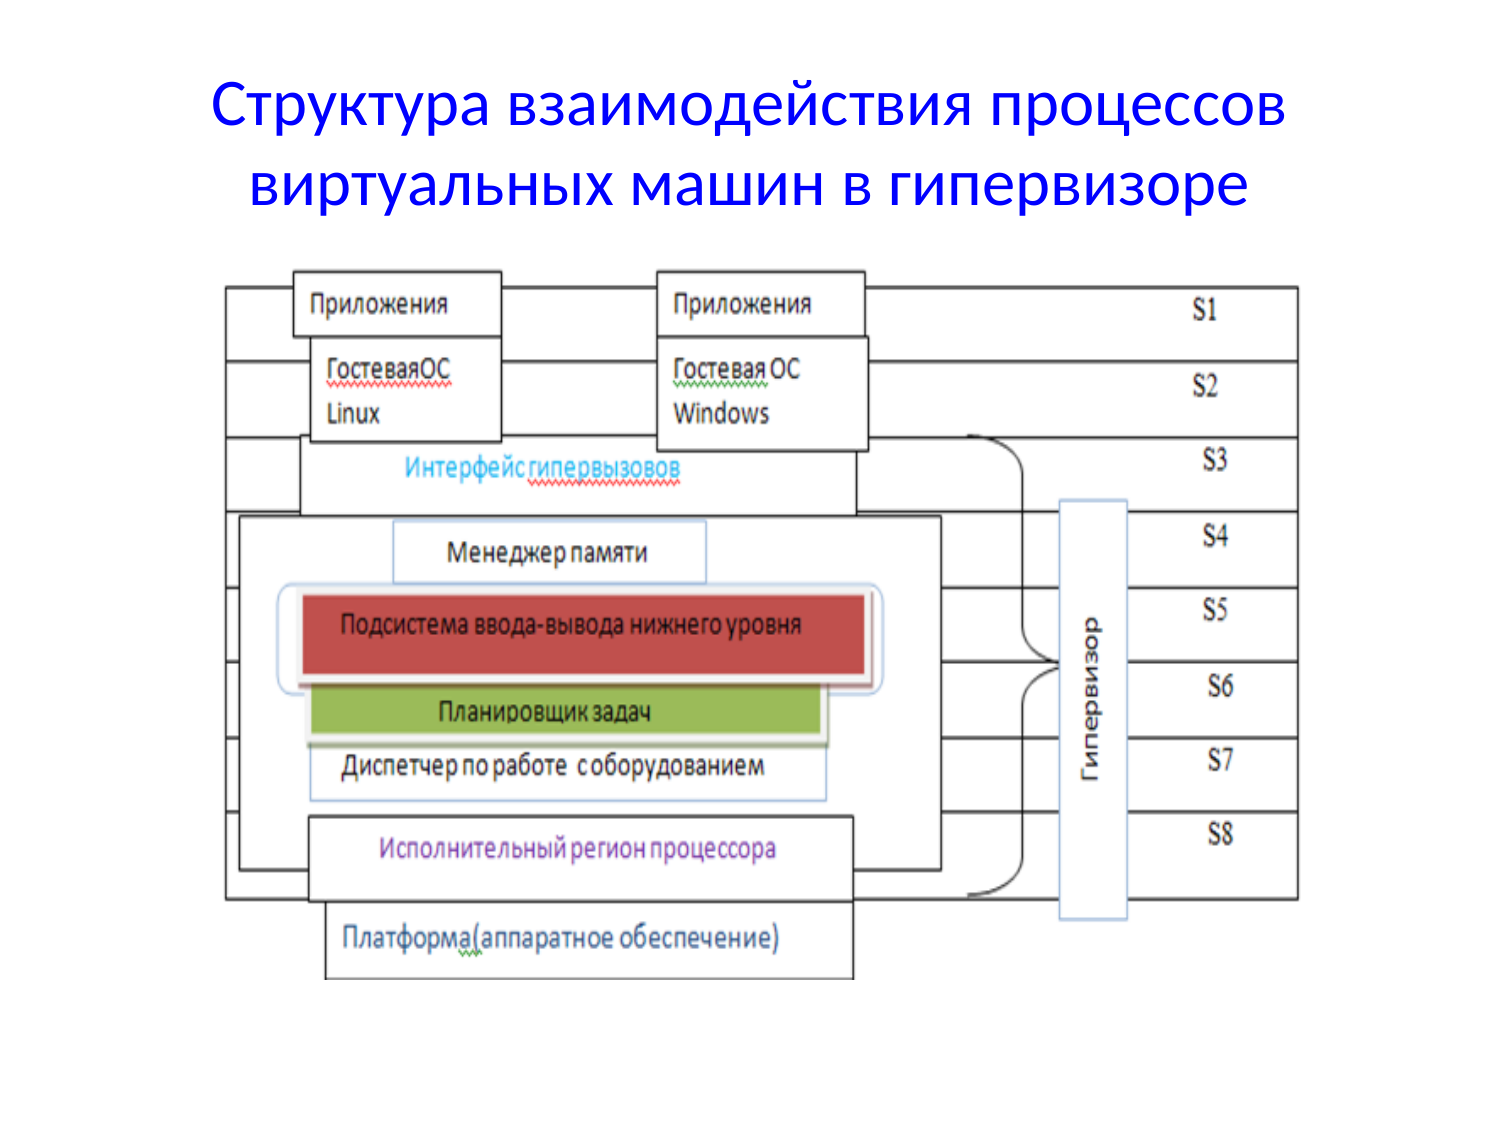

Структура взаимодействия процессов виртуальных машин в гипервизоре